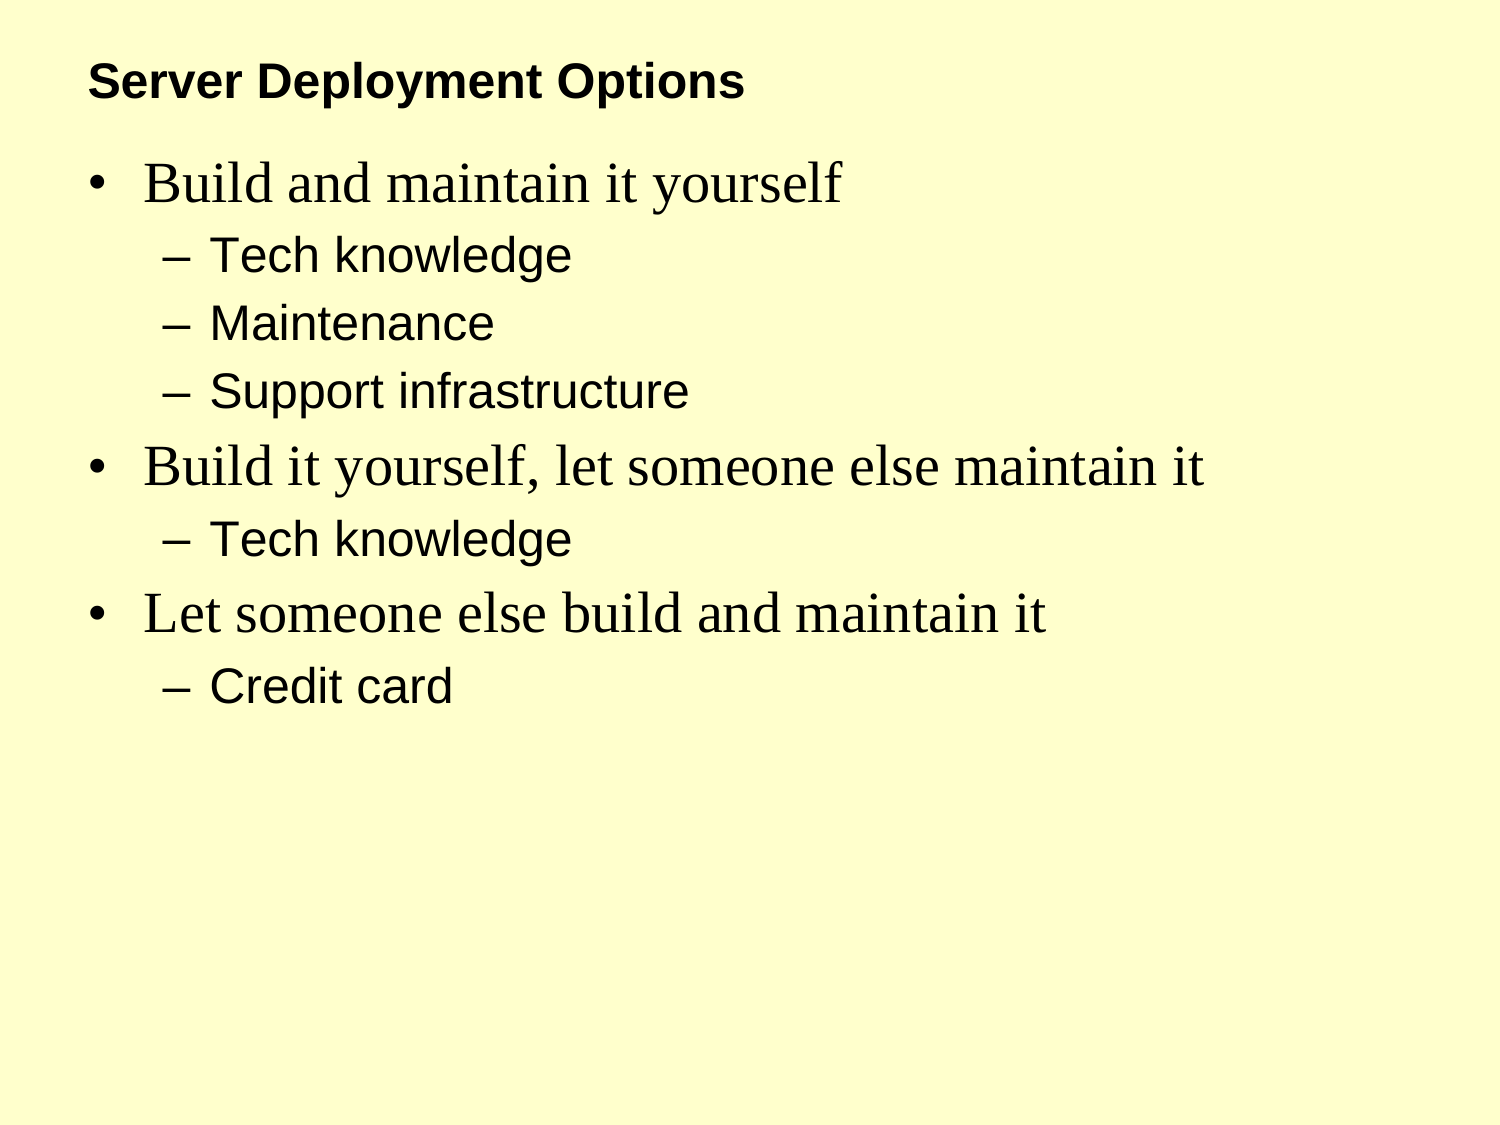

# Server Deployment Options
Build and maintain it yourself
Tech knowledge
Maintenance
Support infrastructure
Build it yourself, let someone else maintain it
Tech knowledge
Let someone else build and maintain it
Credit card